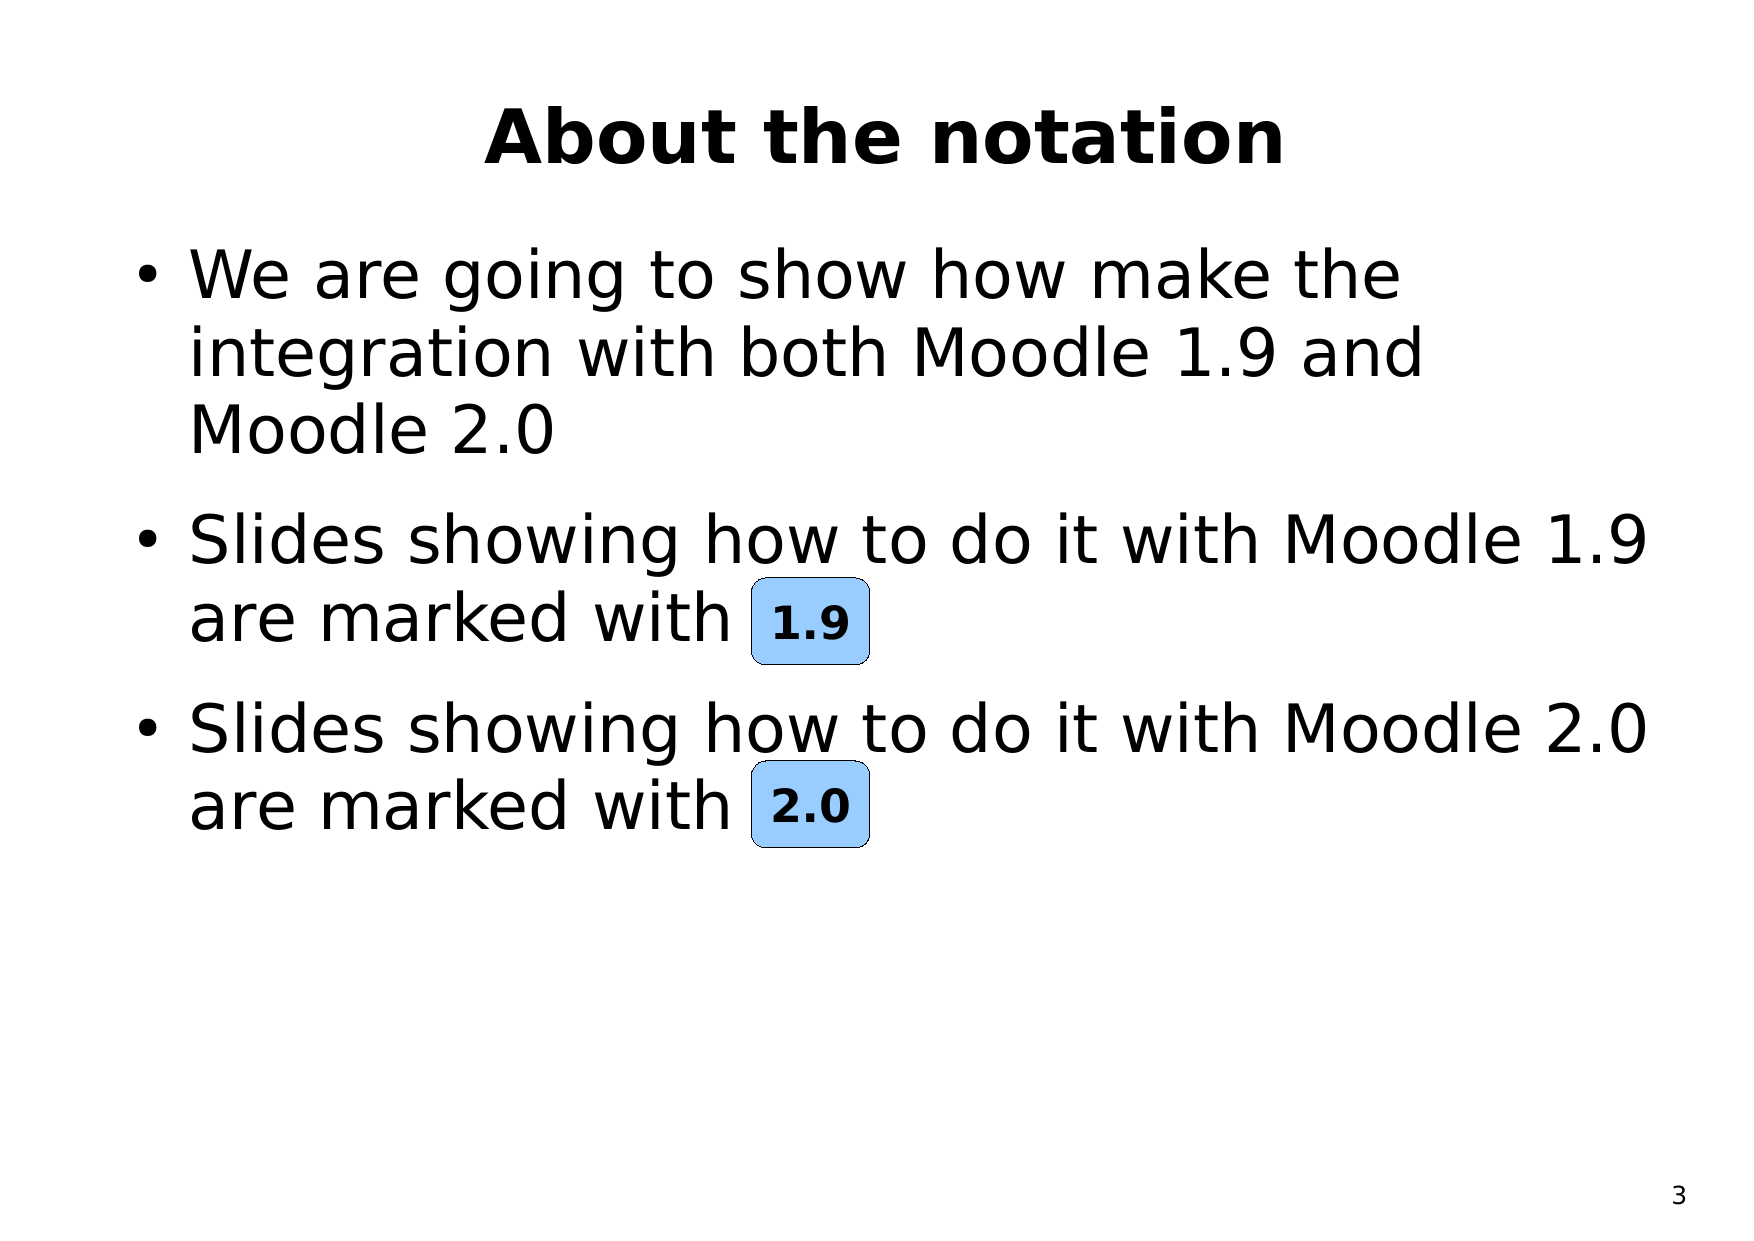

# About the notation
We are going to show how make the integration with both Moodle 1.9 and Moodle 2.0
Slides showing how to do it with Moodle 1.9 are marked with
Slides showing how to do it with Moodle 2.0 are marked with
1.9
2.0
3